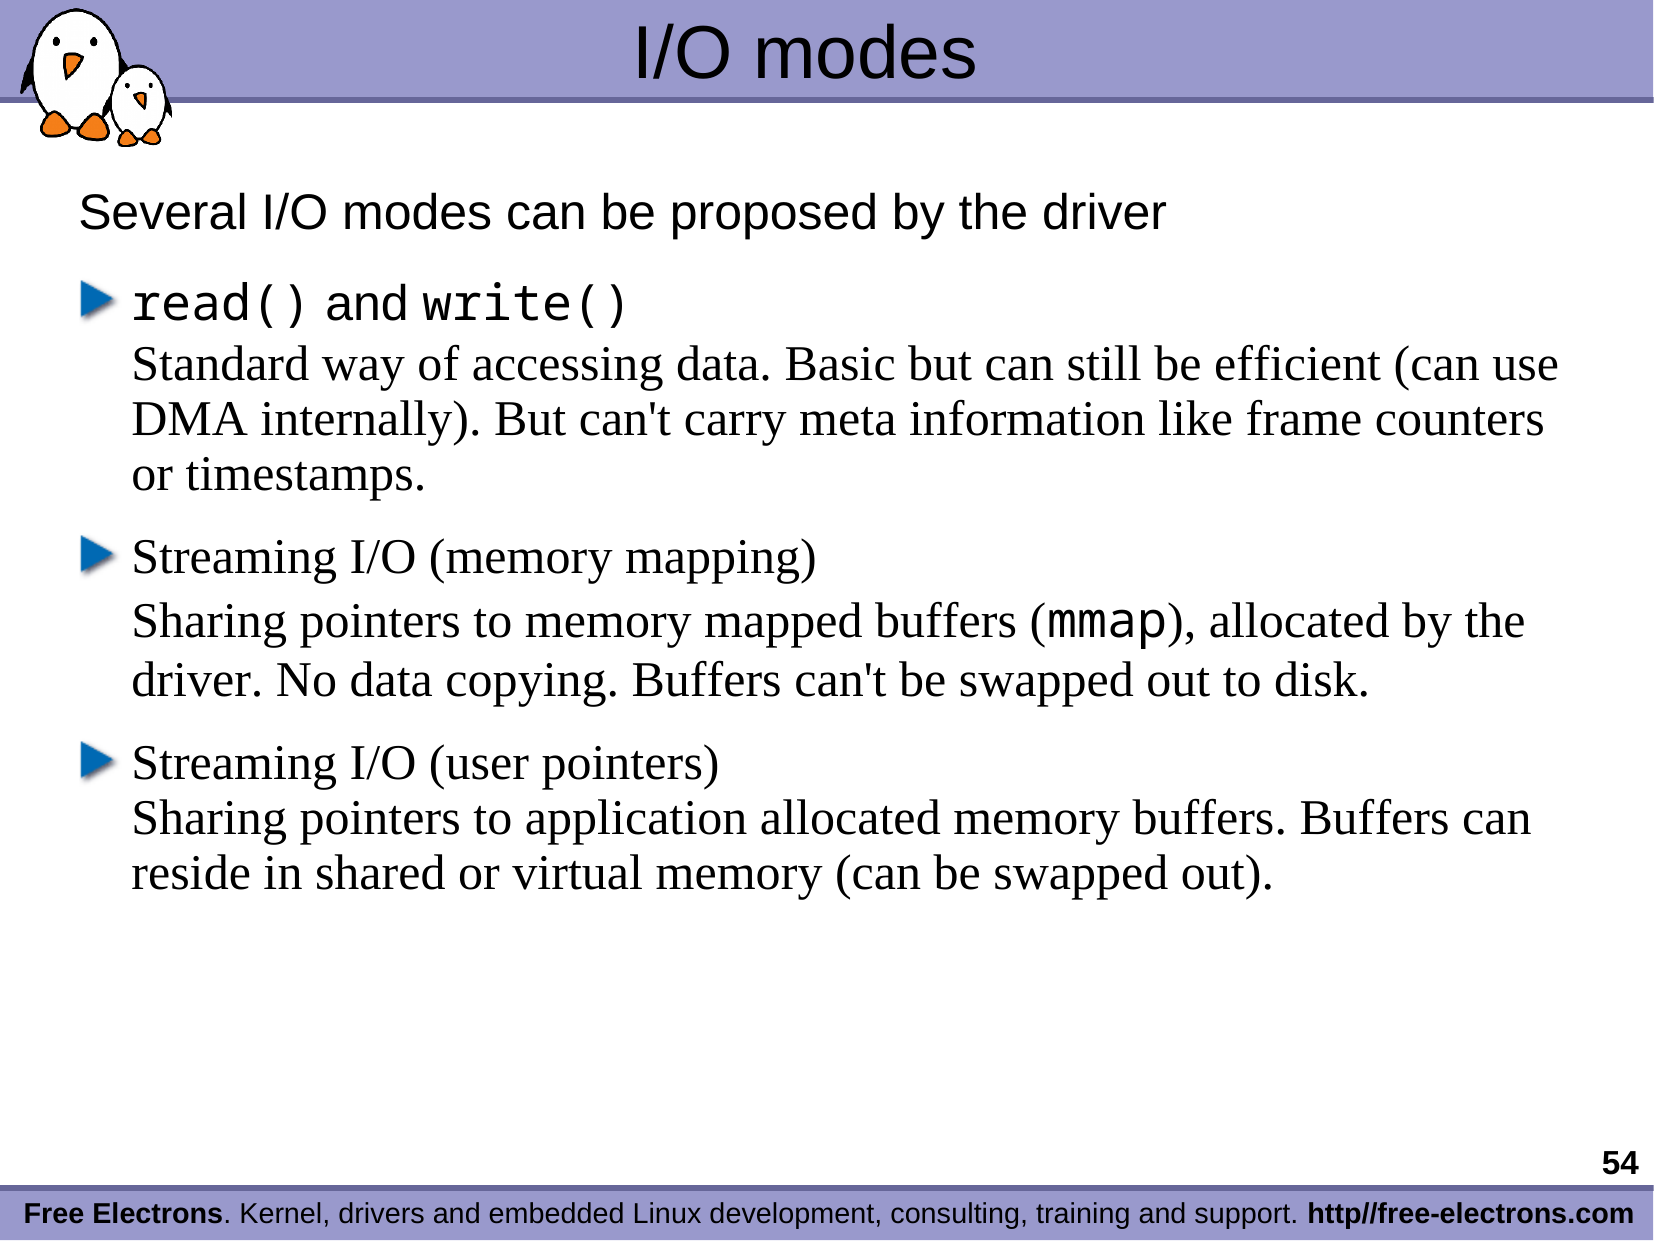

# I/O modes
Several I/O modes can be proposed by the driver
read() and write()
Standard way of accessing data. Basic but can still be efficient (can use DMA internally). But can't carry meta information like frame counters or timestamps.
Streaming I/O (memory mapping)
Sharing pointers to memory mapped buffers (mmap), allocated by the driver. No data copying. Buffers can't be swapped out to disk.
Streaming I/O (user pointers)
Sharing pointers to application allocated memory buffers. Buffers can reside in shared or virtual memory (can be swapped out).